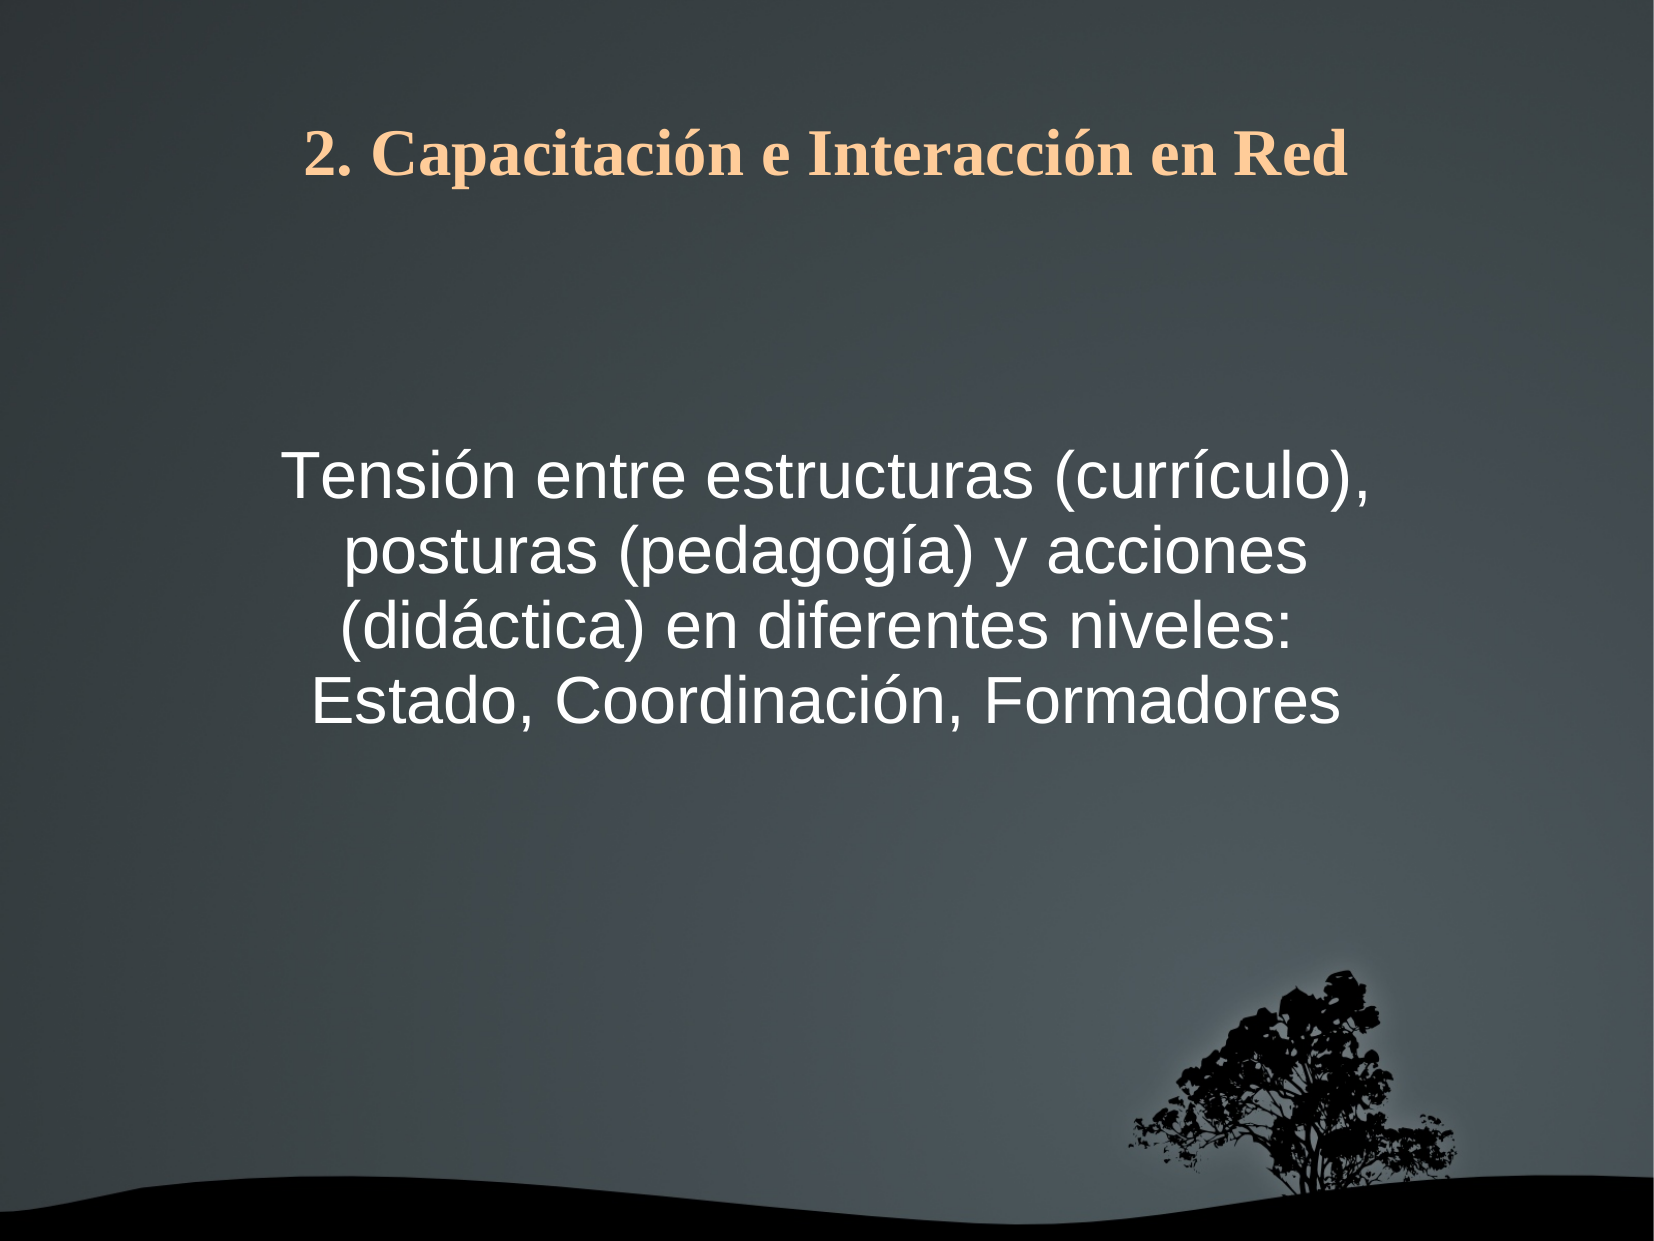

# 2. Capacitación e Interacción en Red
Tensión entre estructuras (currículo), posturas (pedagogía) y acciones (didáctica) en diferentes niveles:
Estado, Coordinación, Formadores